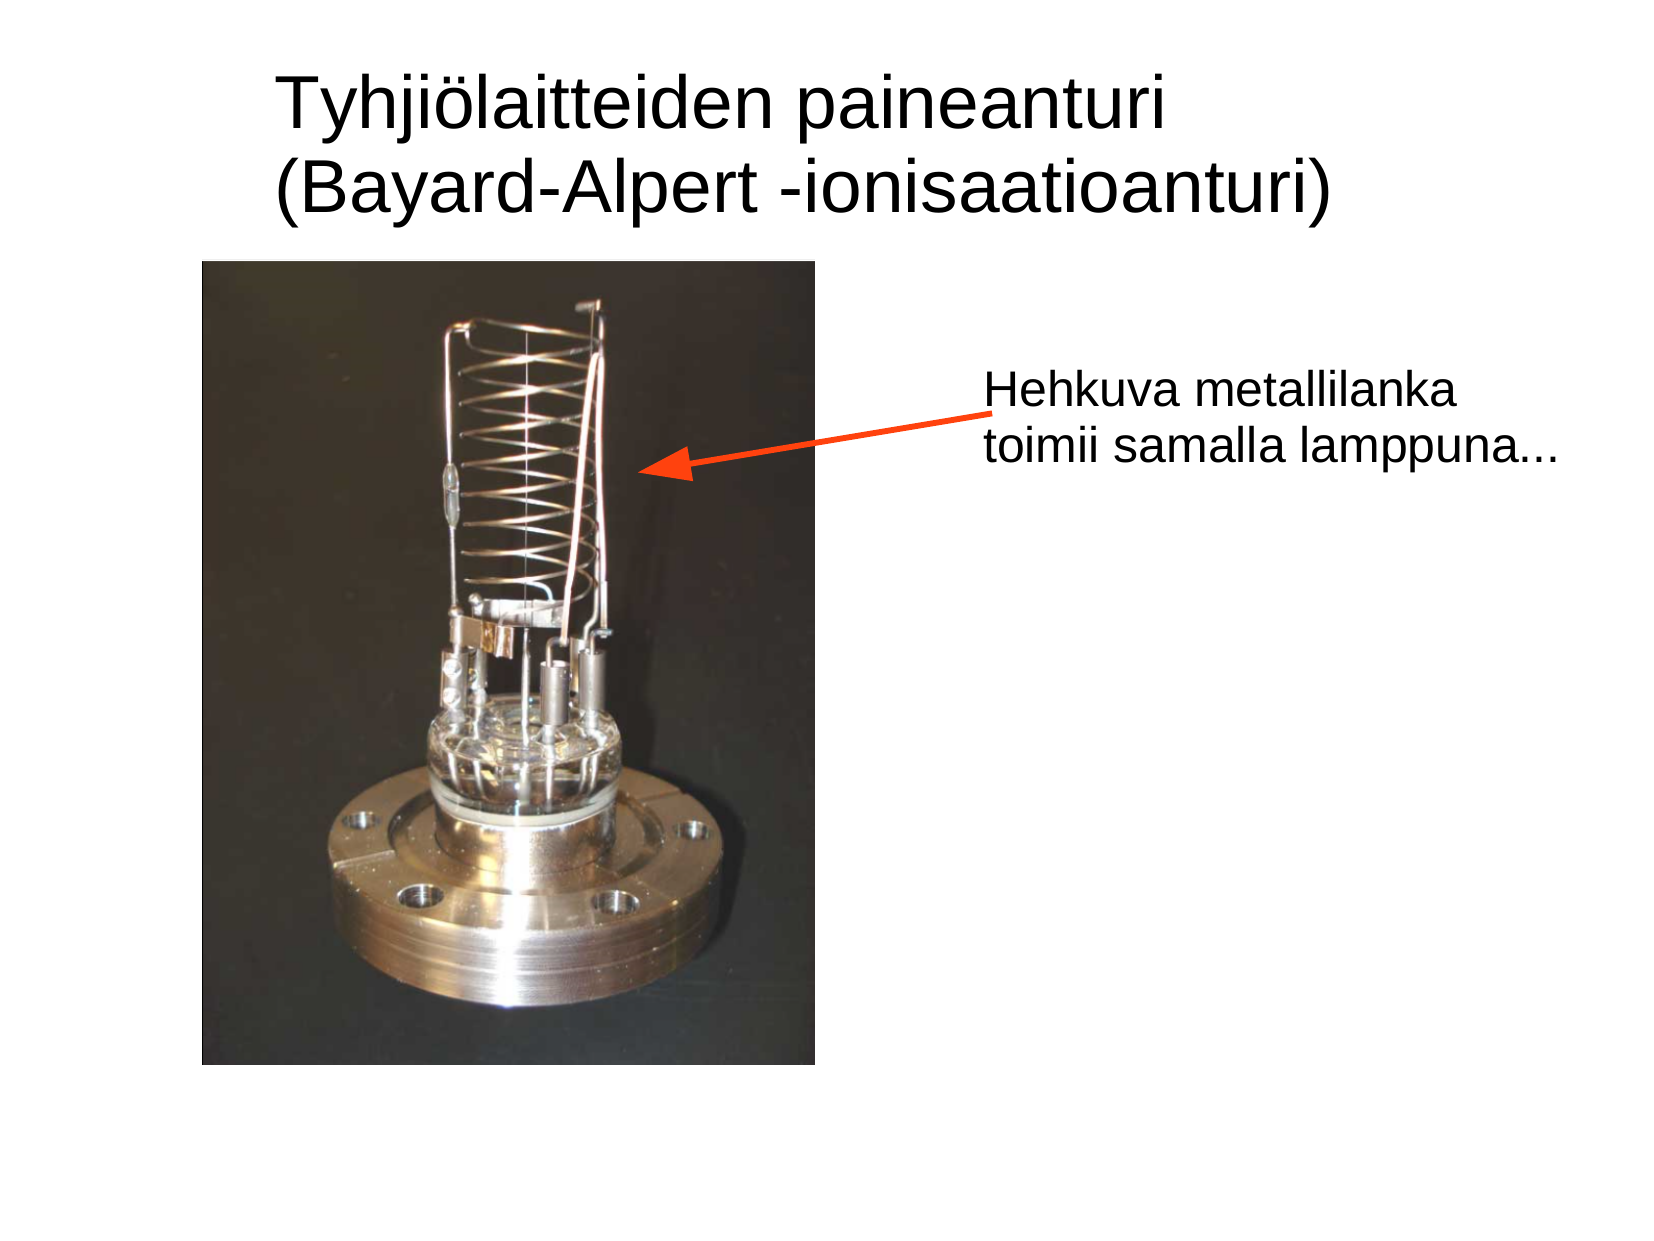

Tyhjiölaitteiden paineanturi
(Bayard-Alpert -ionisaatioanturi)
Hehkuva metallilanka
toimii samalla lamppuna...